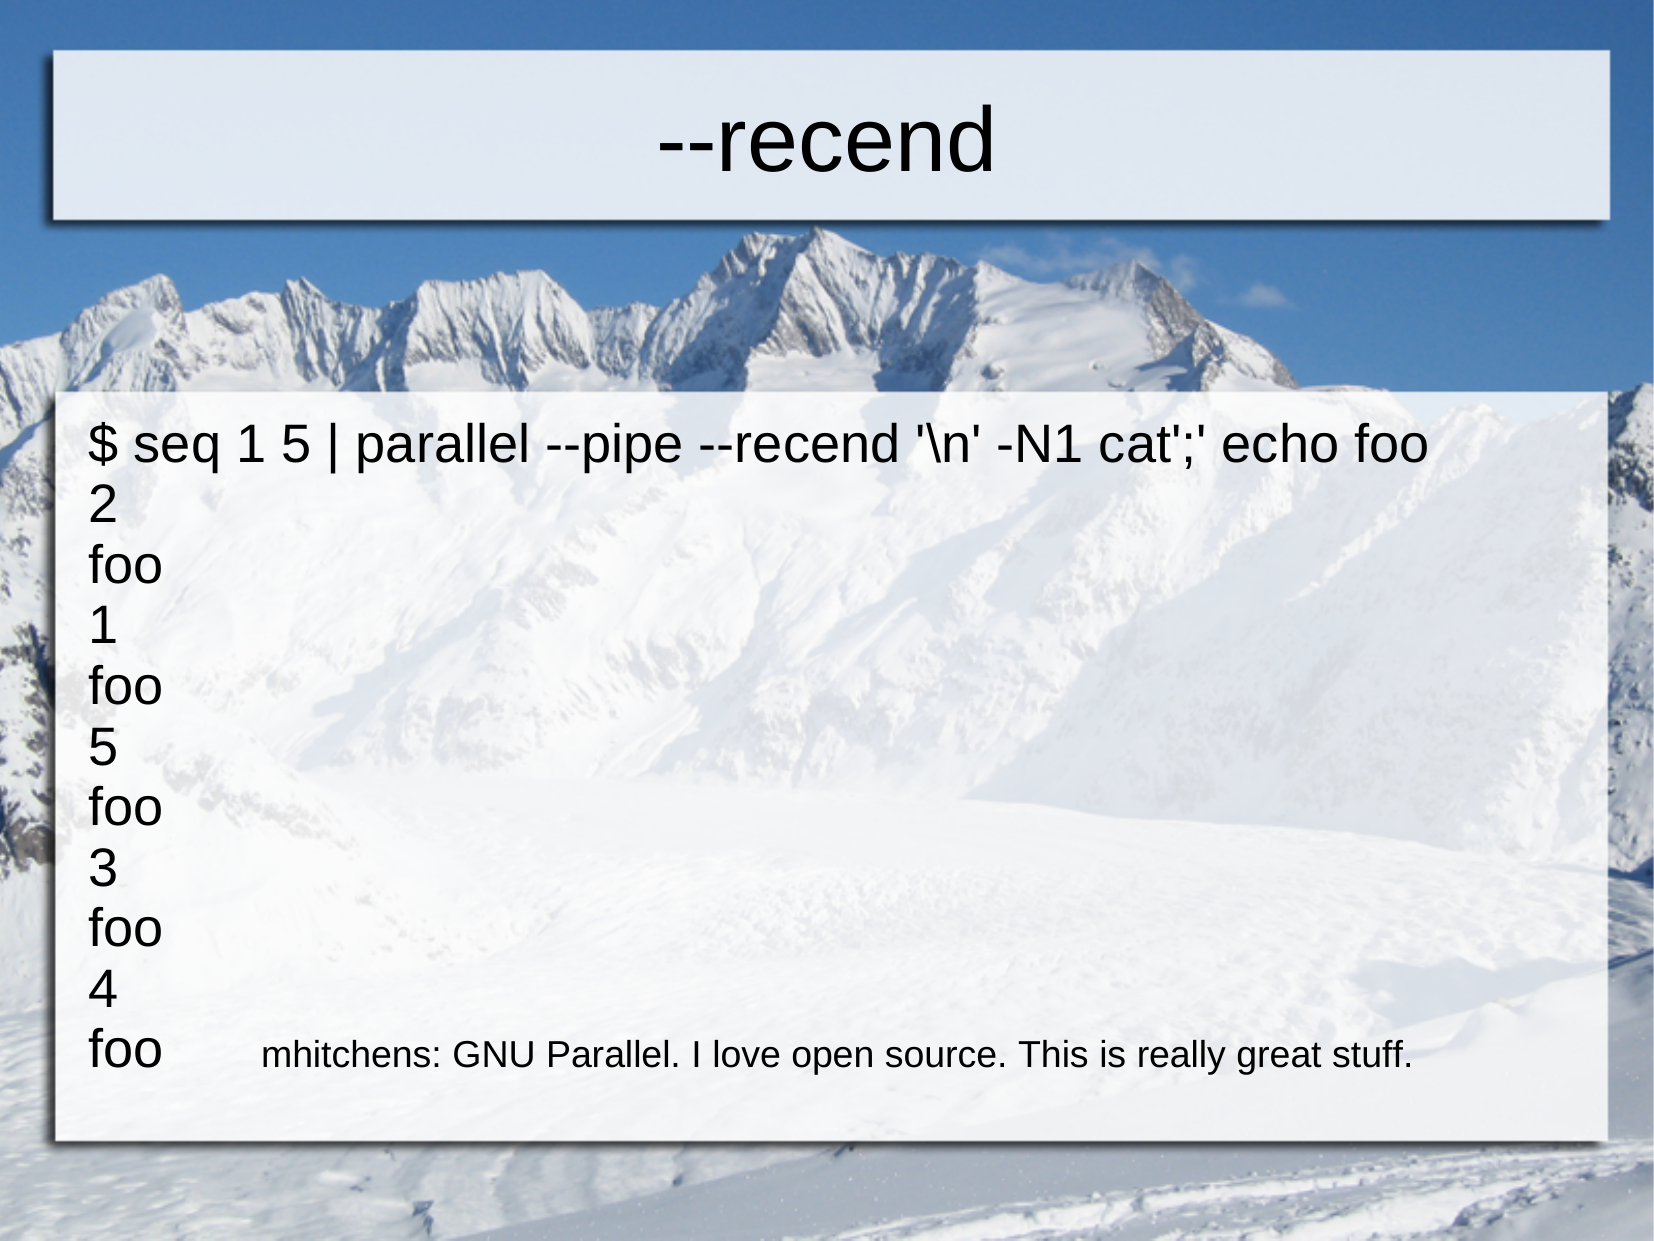

# --recend
$ seq 1 5 | parallel --pipe --recend '\n' -N1 cat';' echo foo
2
foo
1
foo
5
foo
3
foo
4
foo
mhitchens: GNU Parallel. I love open source. This is really great stuff.